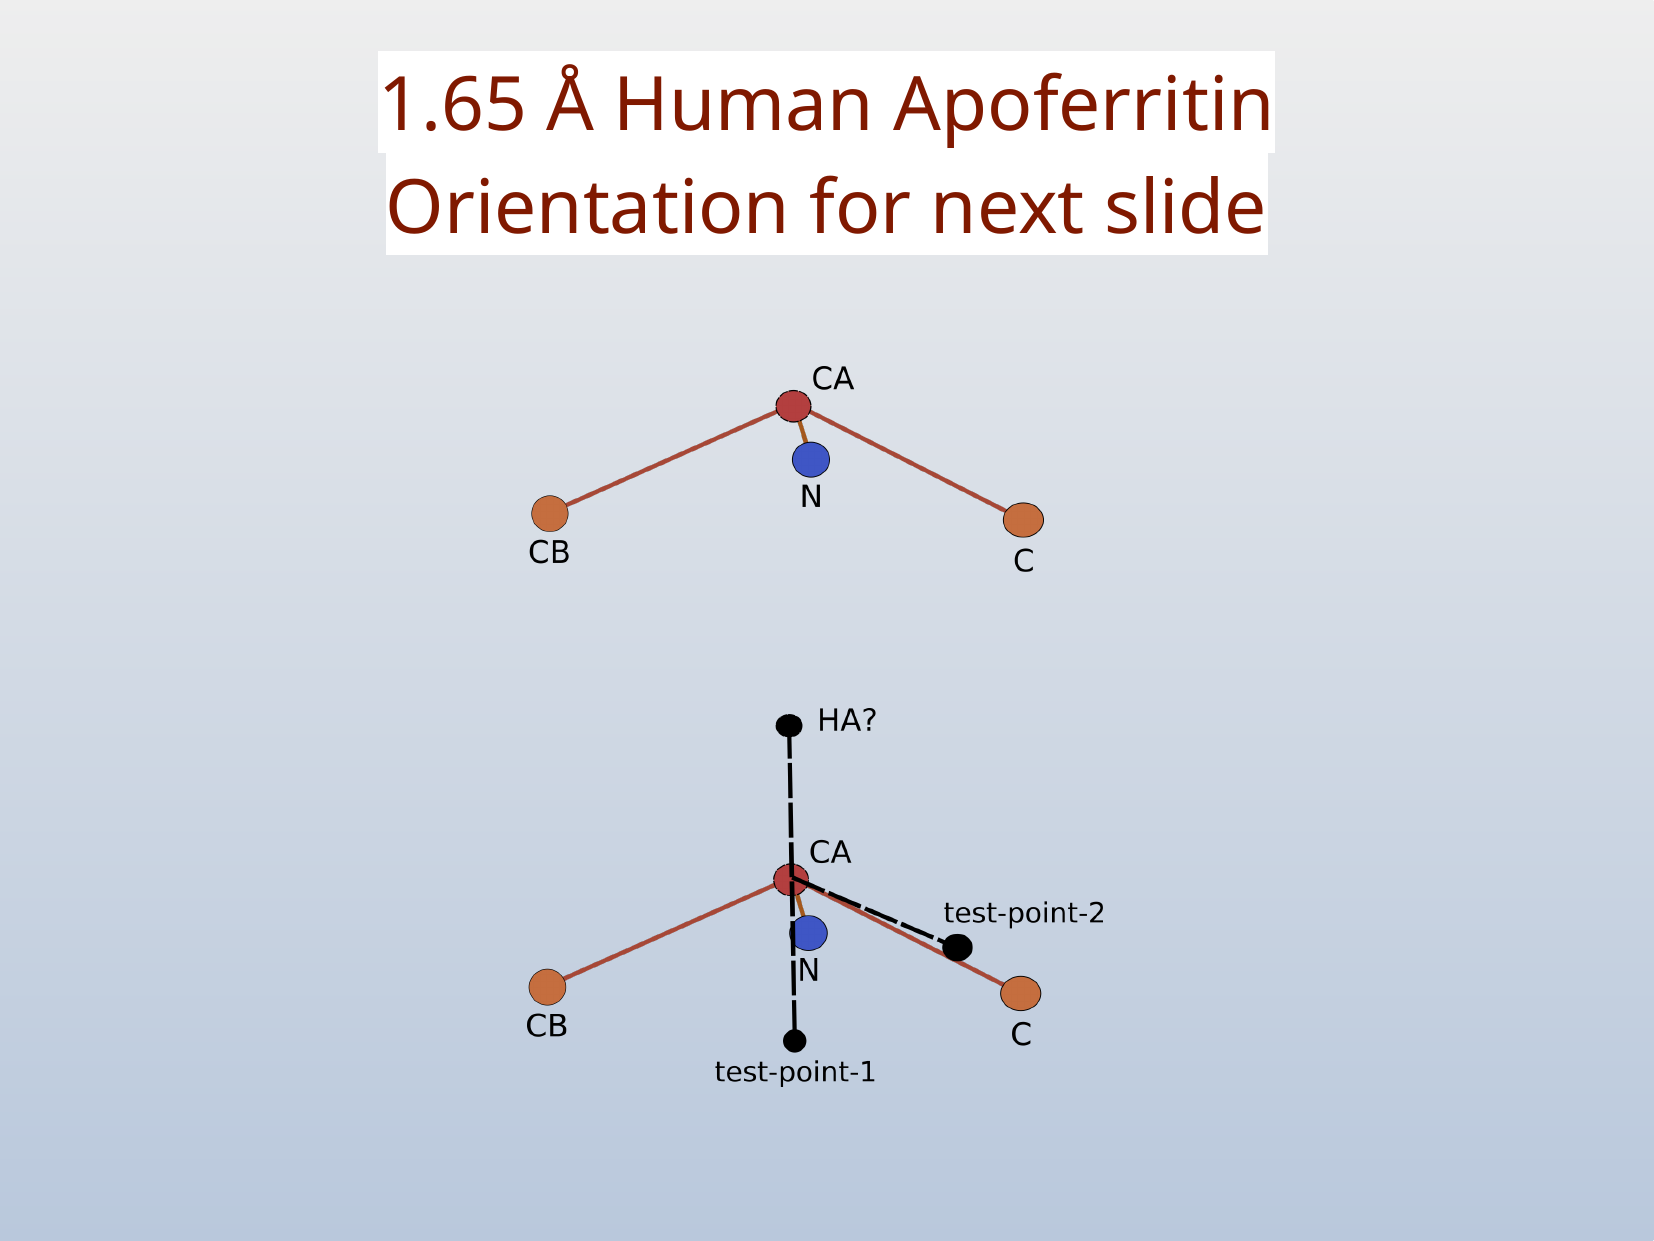

# 1.65 Å Human Apoferritin Orientation for next slide